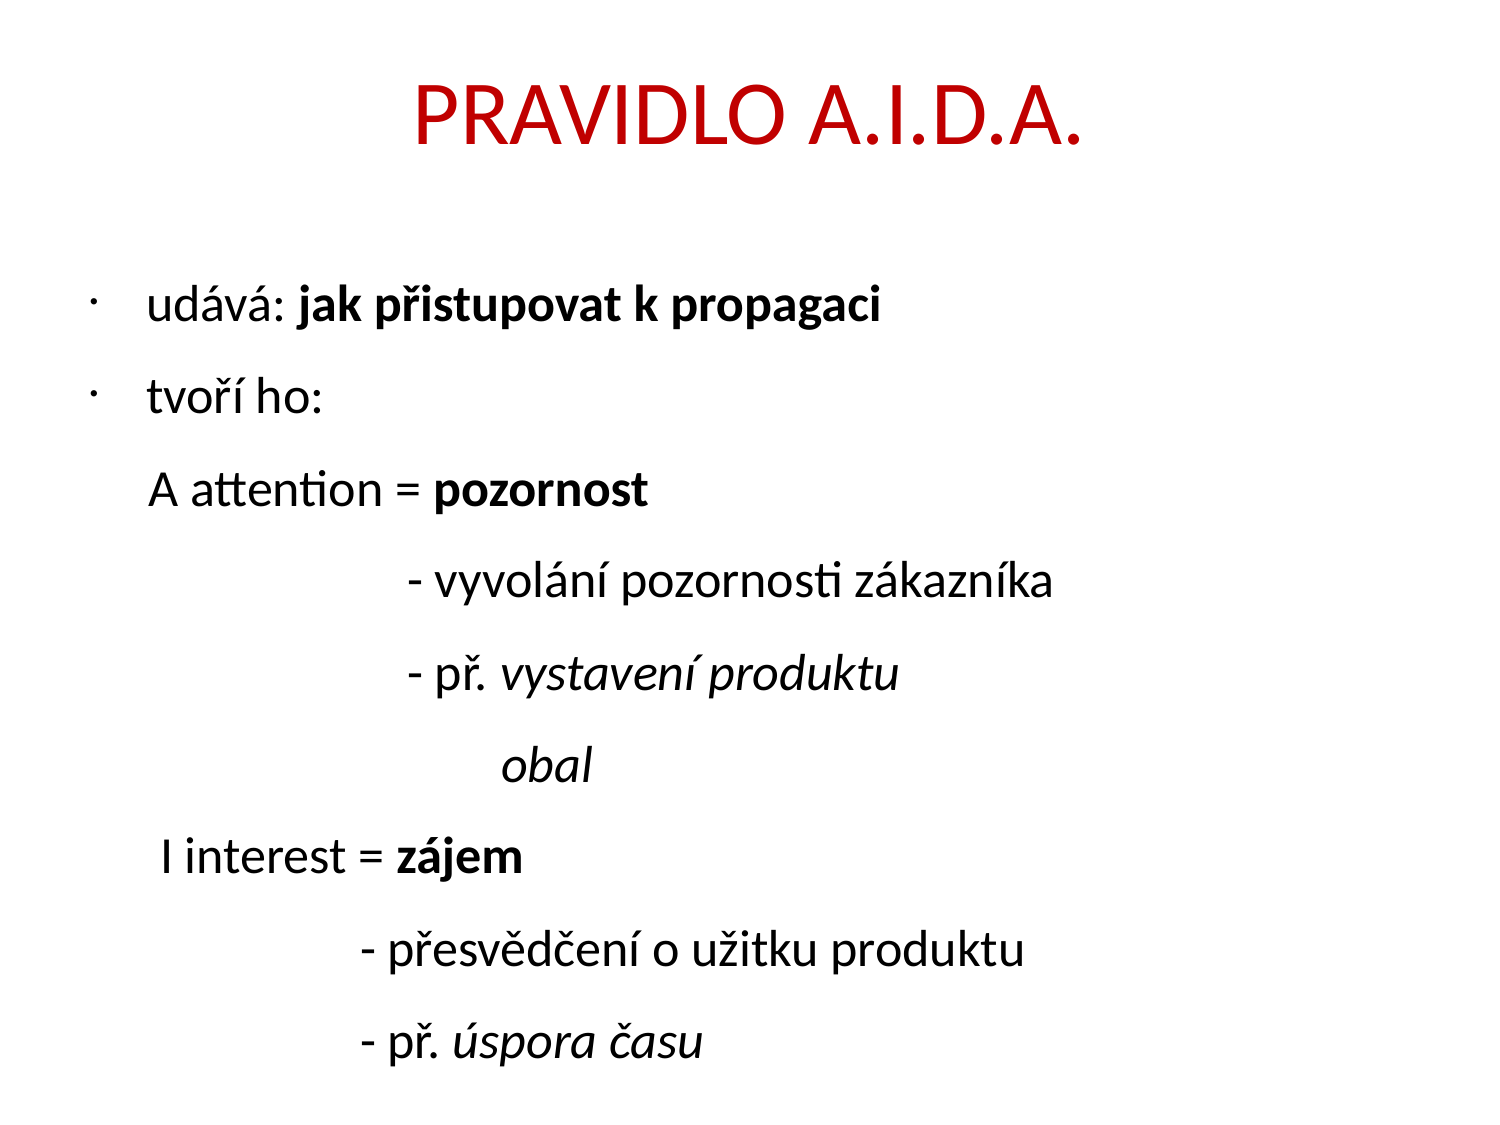

# PRAVIDLO A.I.D.A.
udává: jak přistupovat k propagaci
tvoří ho:
 A attention = pozornost
 - vyvolání pozornosti zákazníka
 - př. vystavení produktu
 obal
 I interest = zájem
 - přesvědčení o užitku produktu
 - př. úspora času